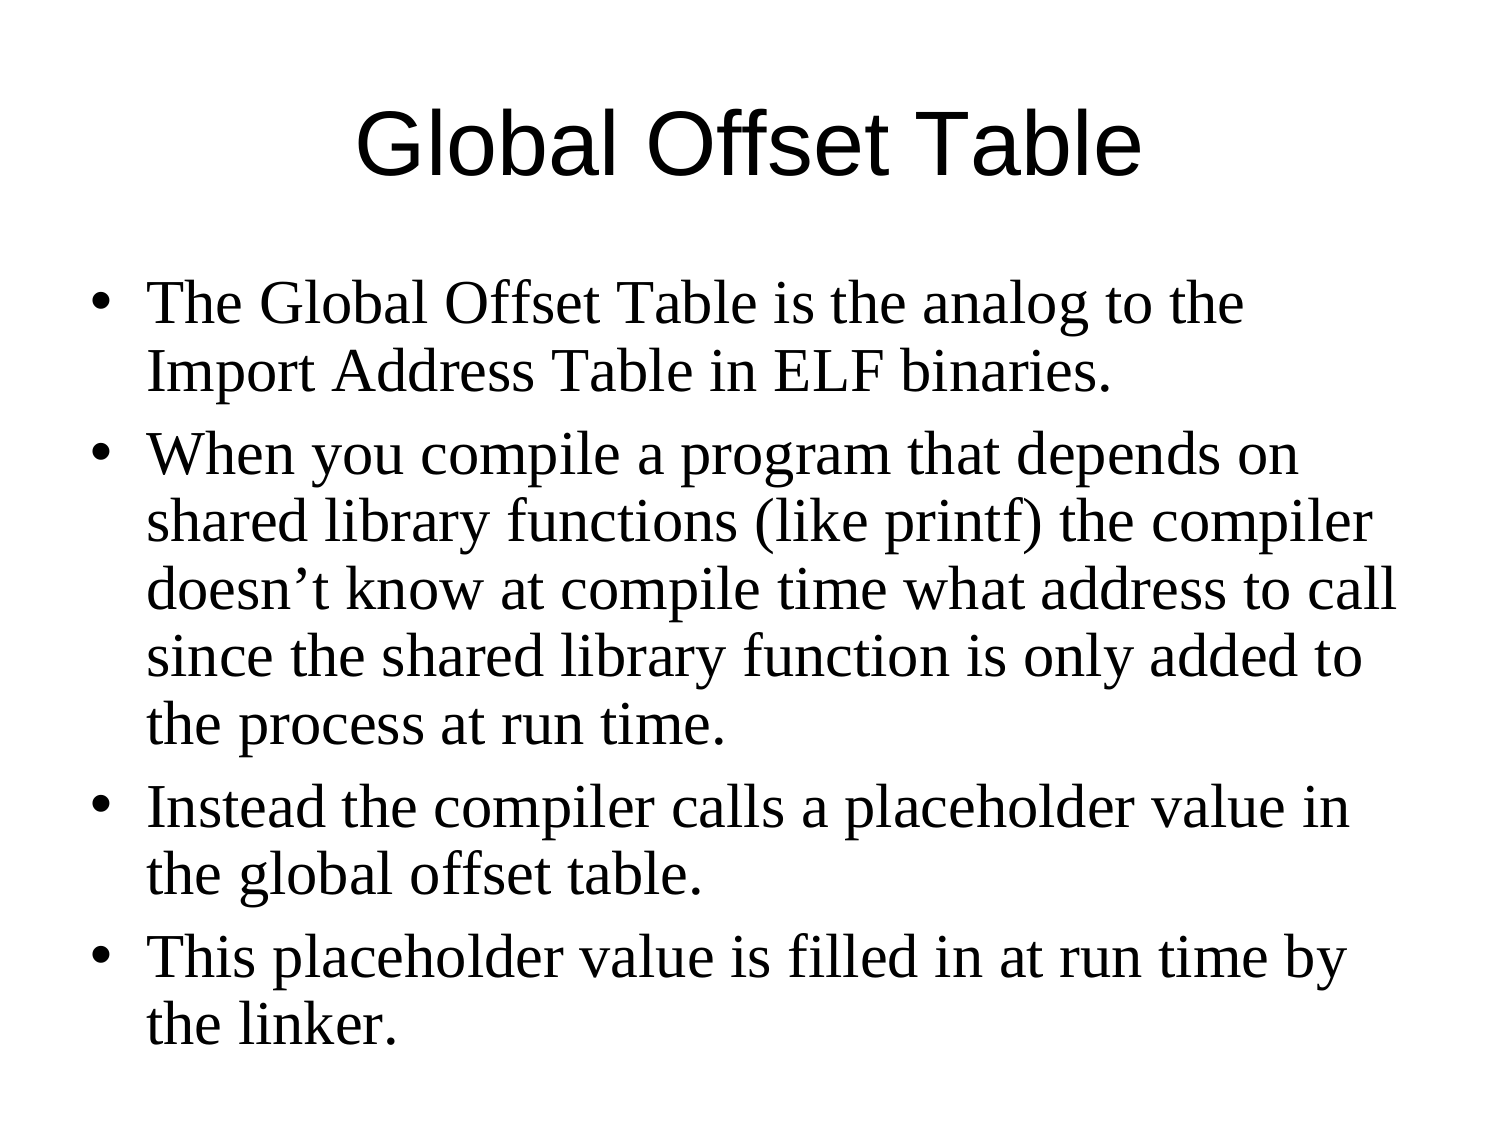

# Global Offset Table
The Global Offset Table is the analog to the Import Address Table in ELF binaries.
When you compile a program that depends on shared library functions (like printf) the compiler doesn’t know at compile time what address to call since the shared library function is only added to the process at run time.
Instead the compiler calls a placeholder value in the global offset table.
This placeholder value is filled in at run time by the linker.